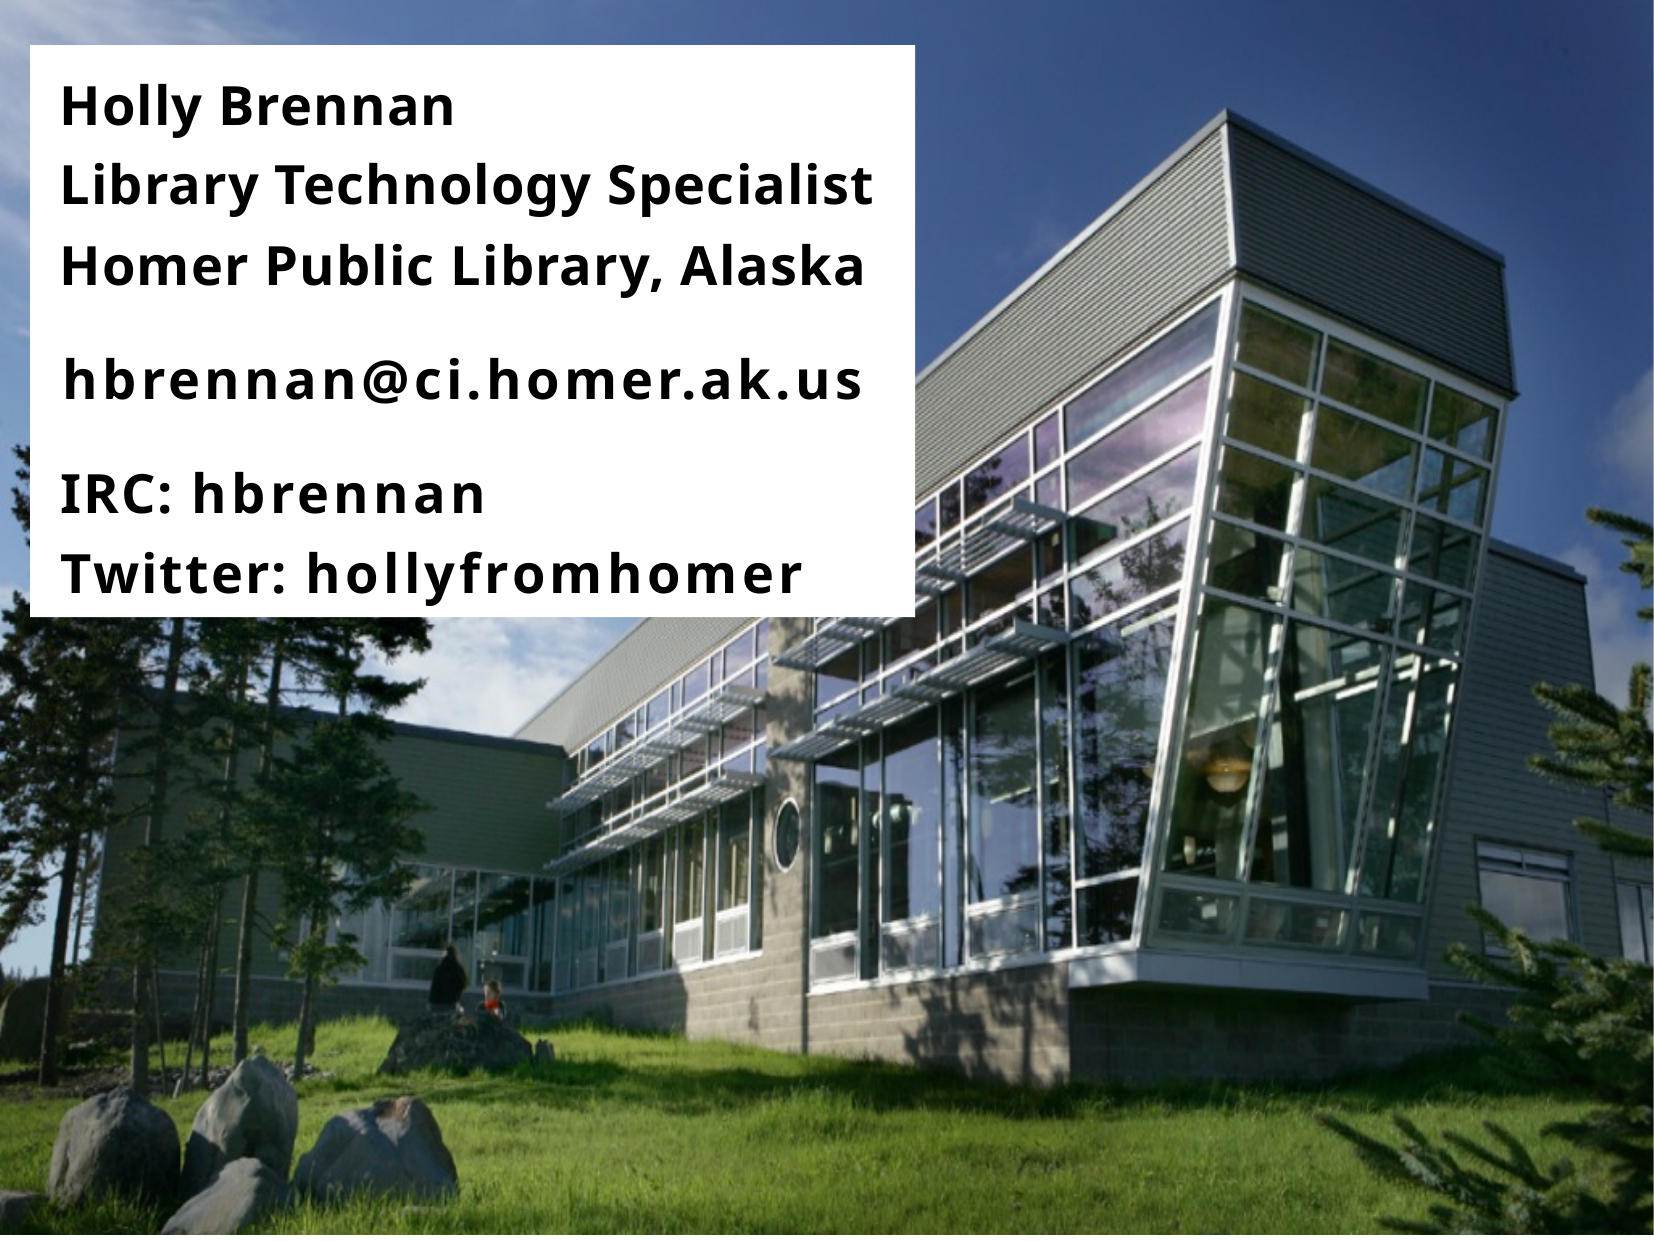

Holly Brennan
 Library Technology Specialist
 Homer Public Library, Alaska
 hbrennan@ci.homer.ak.us
 IRC: hbrennan
 Twitter: hollyfromhomer